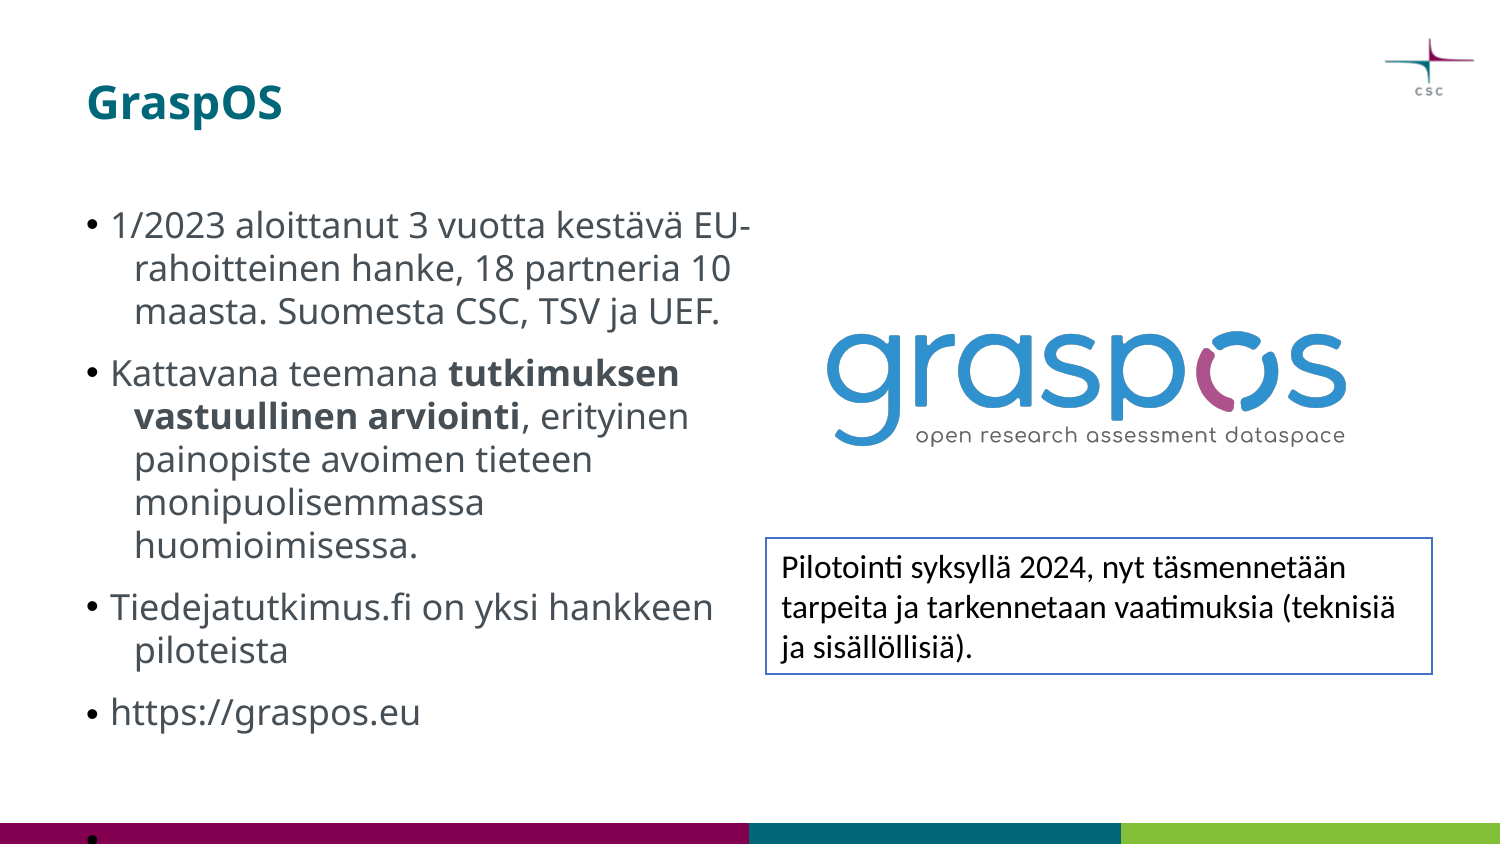

# GraspOS
1/2023 aloittanut 3 vuotta kestävä EU-rahoitteinen hanke, 18 partneria 10 maasta. Suomesta CSC, TSV ja UEF.
Kattavana teemana tutkimuksen vastuullinen arviointi, erityinen painopiste avoimen tieteen monipuolisemmassa huomioimisessa.
Tiedejatutkimus.fi on yksi hankkeen piloteista
https://graspos.eu
Pilotointi syksyllä 2024, nyt täsmennetään tarpeita ja tarkennetaan vaatimuksia (teknisiä ja sisällöllisiä).